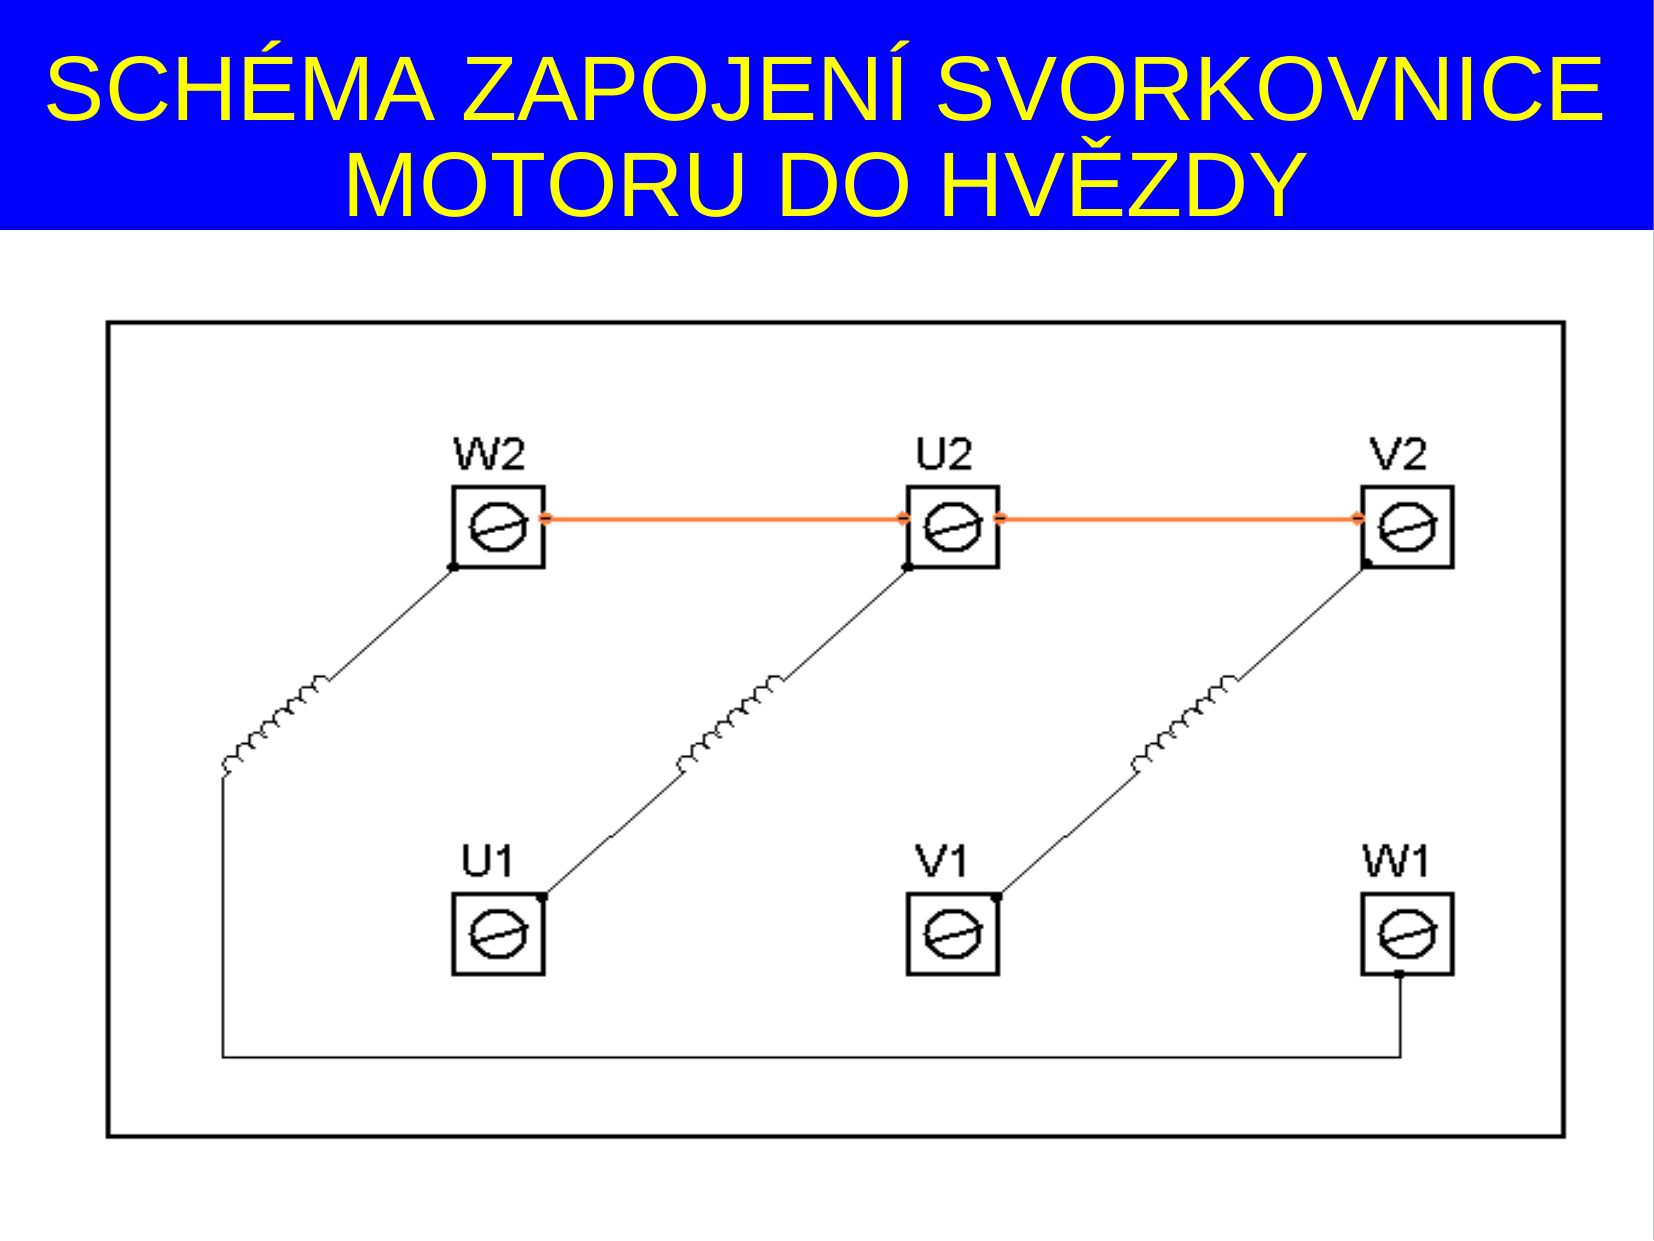

# SCHÉMA ZAPOJENÍ SVORKOVNICE MOTORU DO HVĚZDY